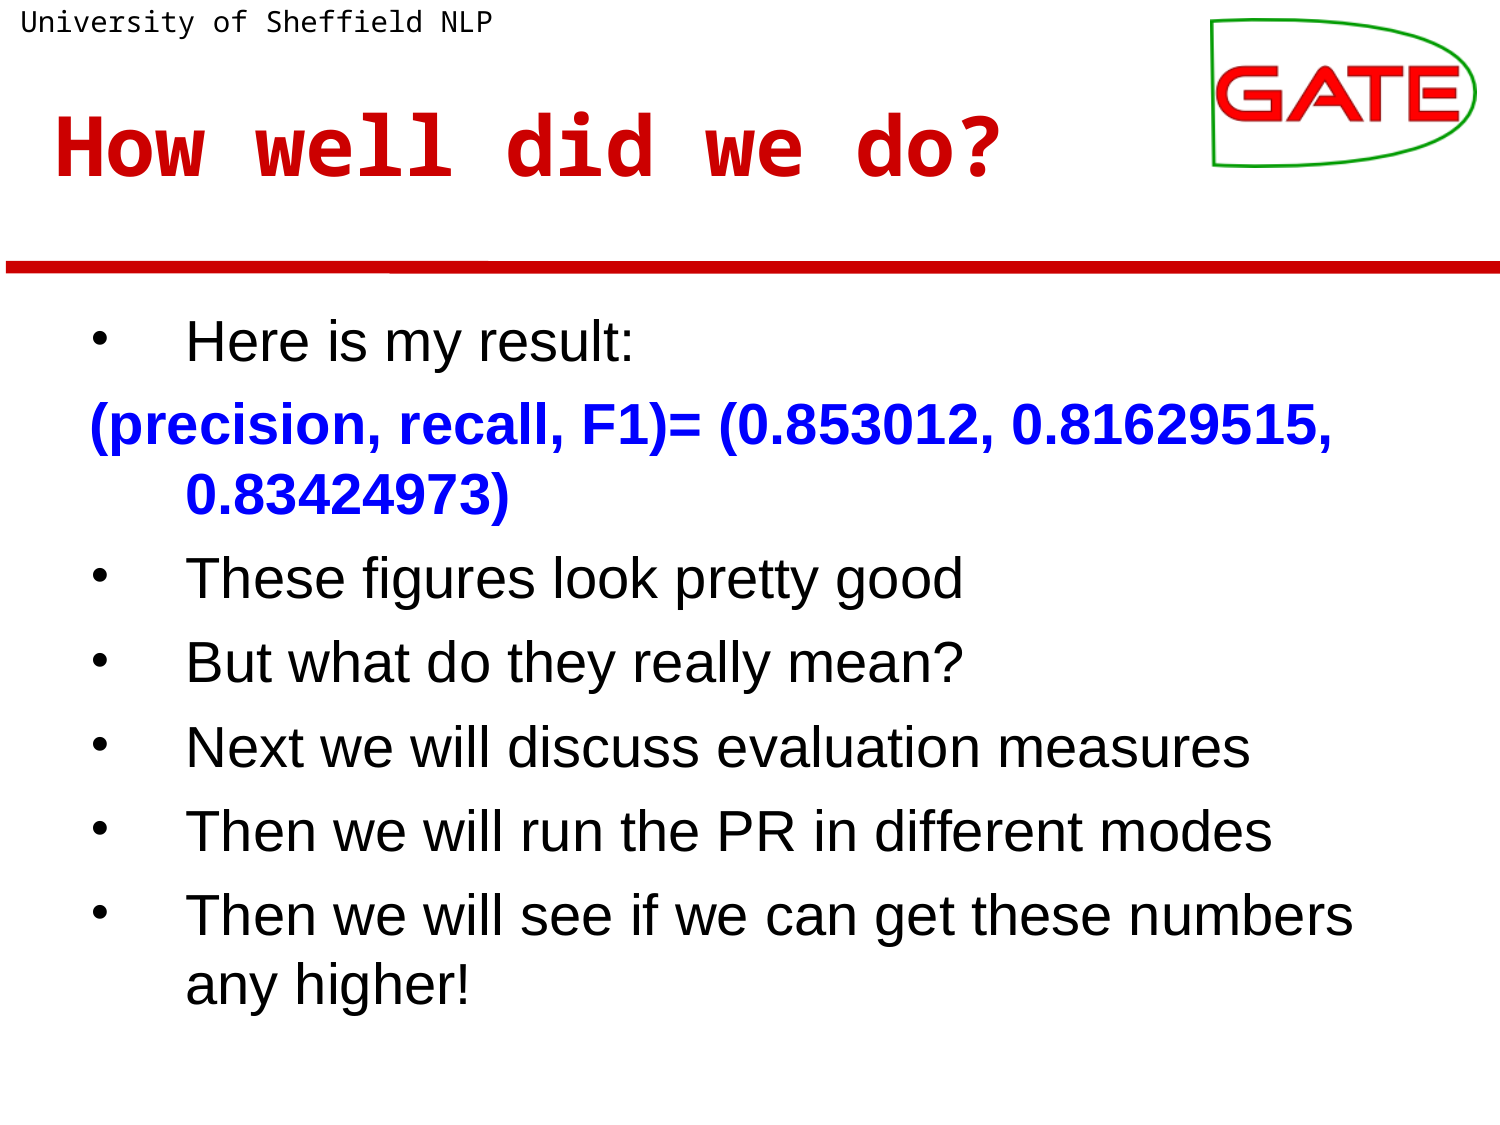

# How well did we do?
Here is my result:
(precision, recall, F1)= (0.853012, 0.81629515, 0.83424973)
These figures look pretty good
But what do they really mean?
Next we will discuss evaluation measures
Then we will run the PR in different modes
Then we will see if we can get these numbers any higher!